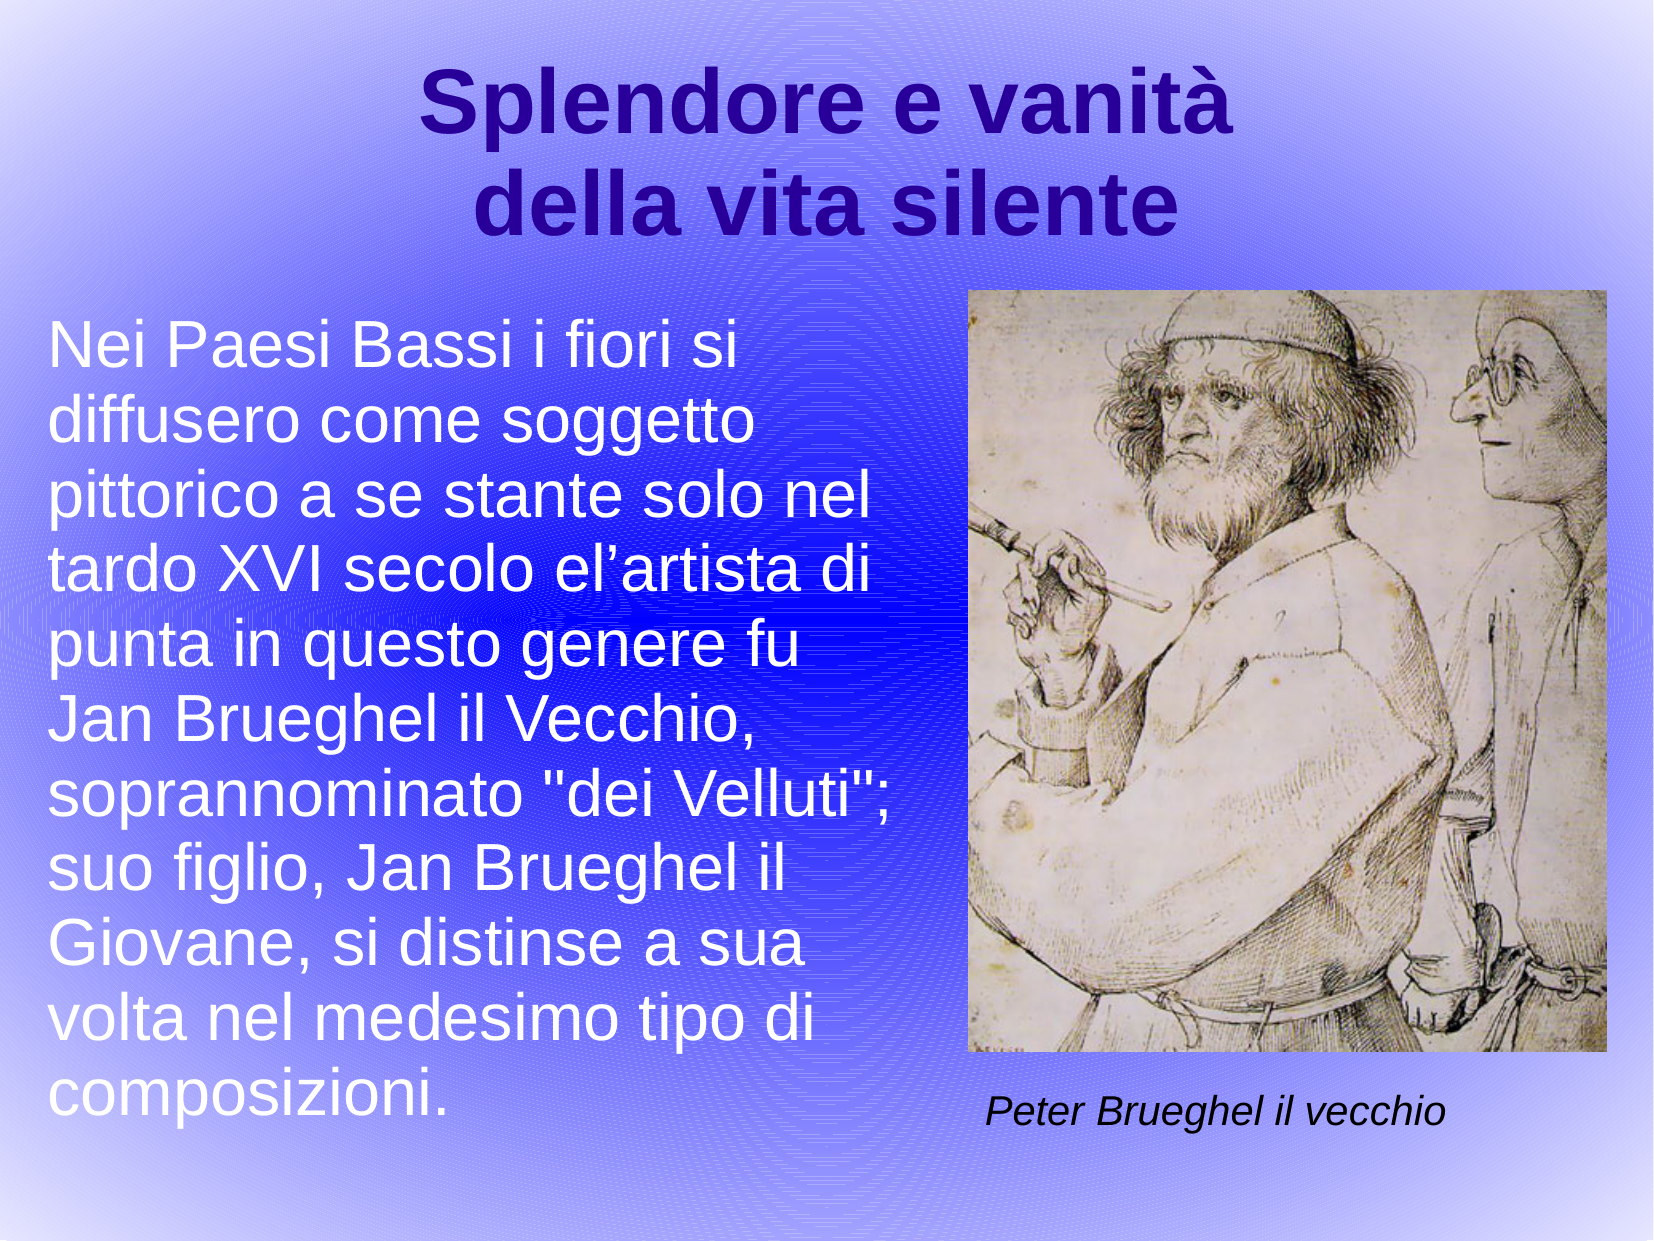

# Splendore e vanità della vita silente
Nei Paesi Bassi i fiori si diffusero come soggetto pittorico a se stante solo nel tardo XVI secolo el’artista di punta in questo genere fu Jan Brueghel il Vecchio, soprannominato "dei Velluti"; suo figlio, Jan Brueghel il Giovane, si distinse a sua volta nel medesimo tipo di composizioni.
 Peter Brueghel il vecchio